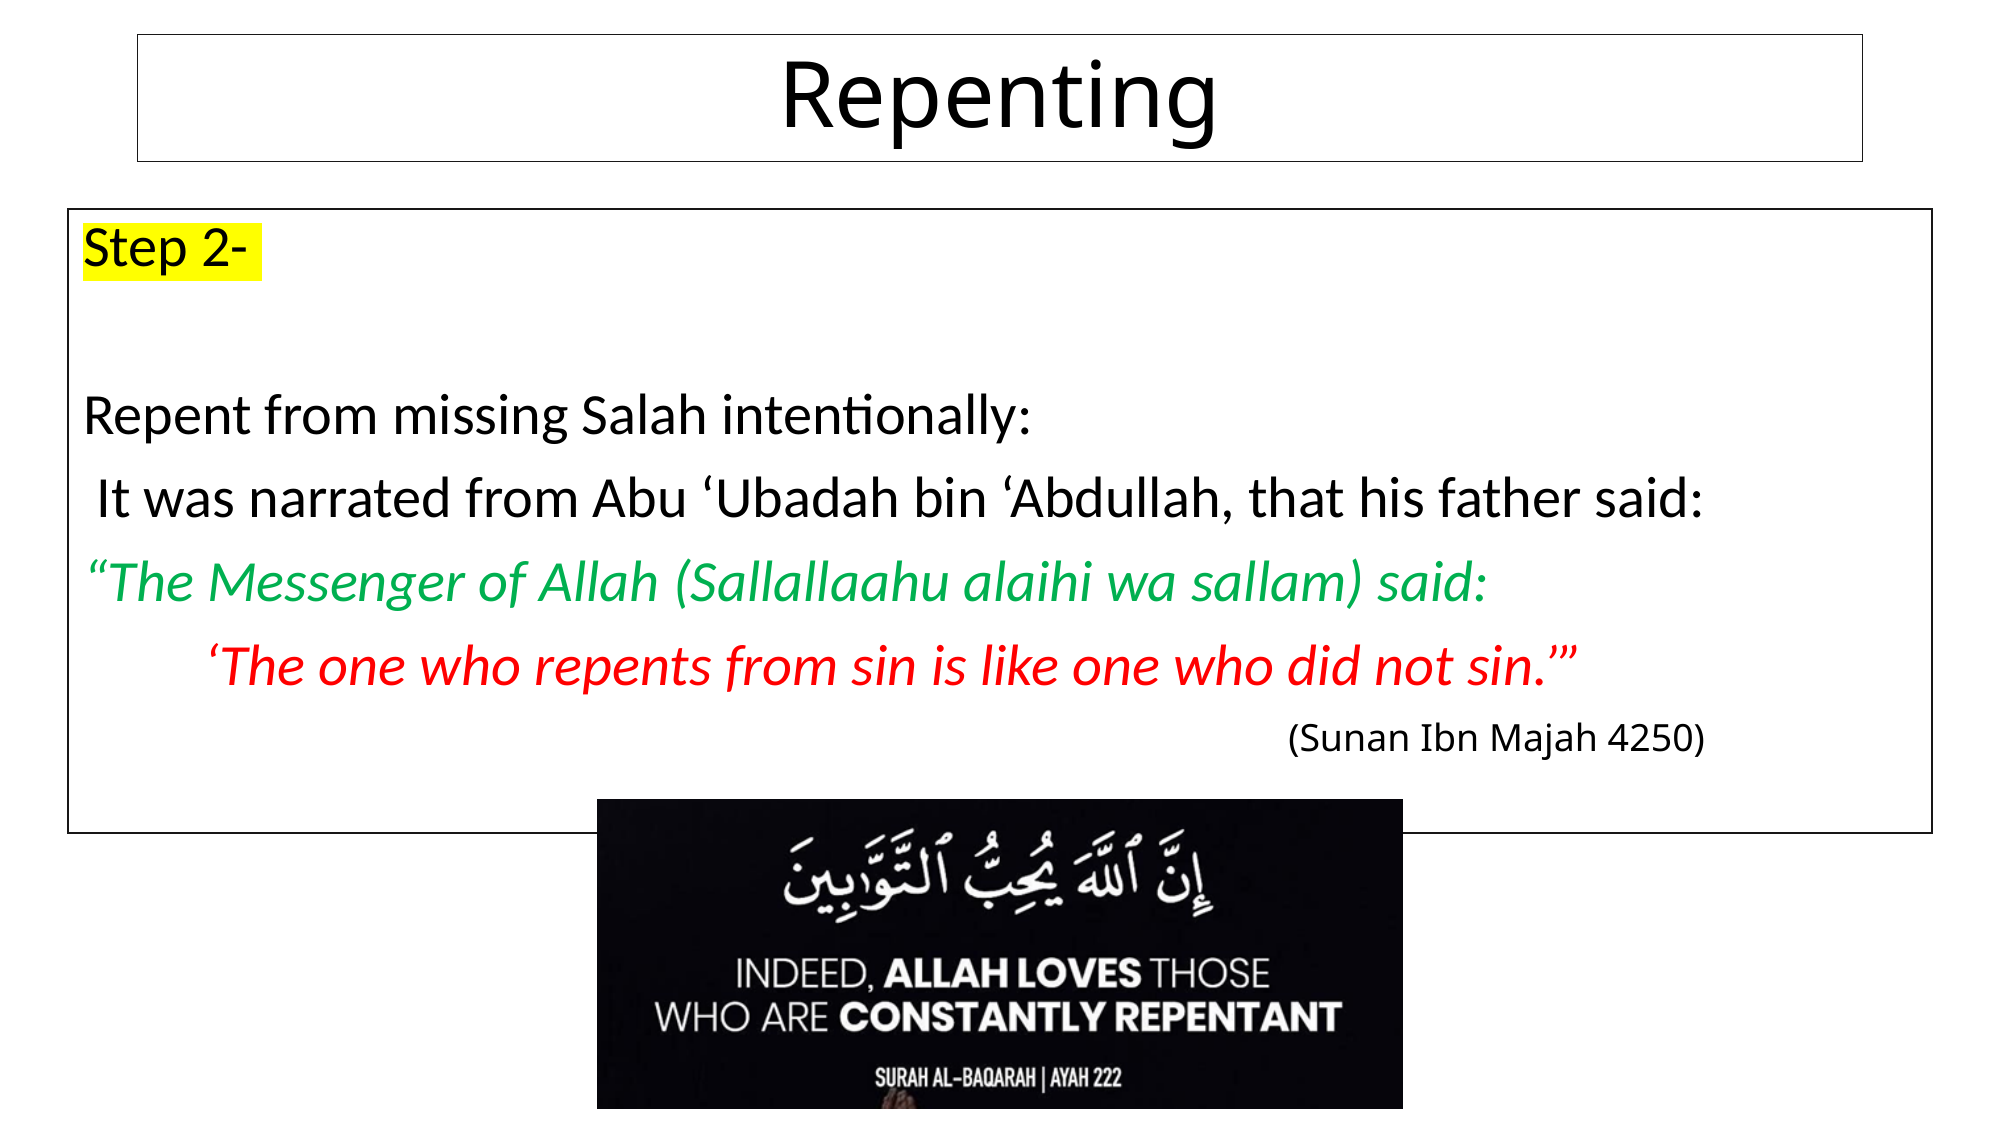

# Repenting
Step 2-
Repent from missing Salah intentionally:
 It was narrated from Abu ‘Ubadah bin ‘Abdullah, that his father said:
“The Messenger of Allah (Sallallaahu alaihi wa sallam) said:
‘The one who repents from sin is like one who did not sin.’”
(Sunan Ibn Majah 4250)